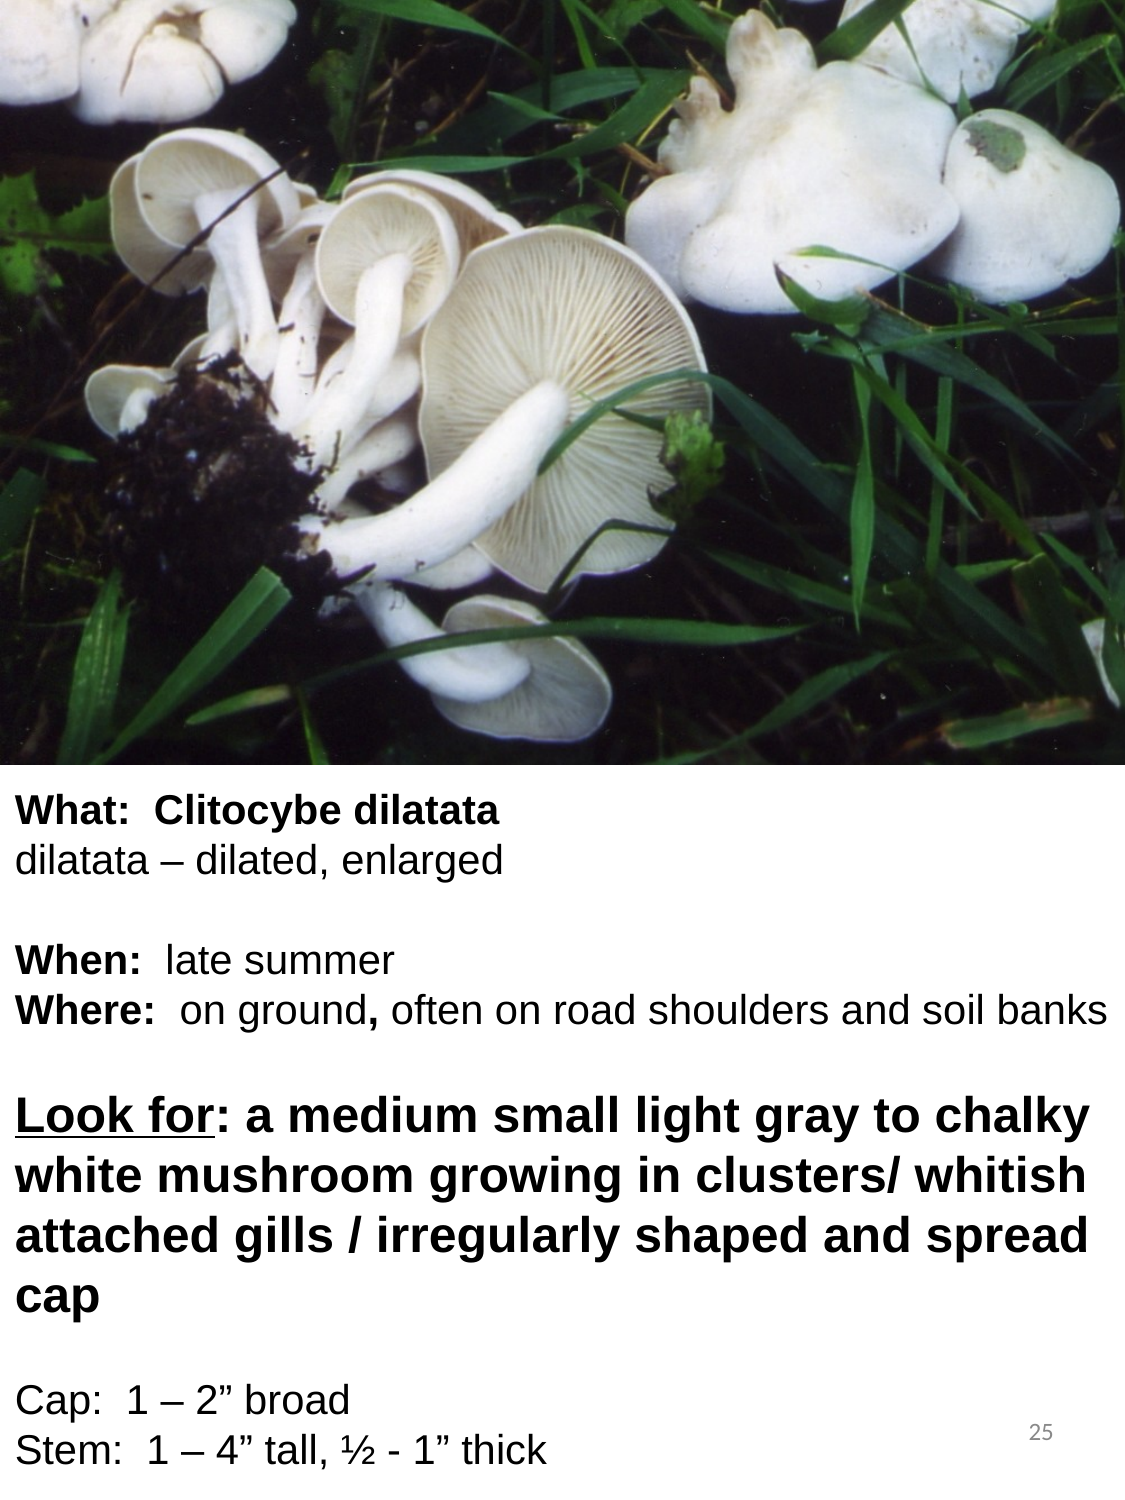

What: Clitocybe dilatata
	dilatata – dilated, enlarged
When: late summer
Where: on ground, often on road shoulders and soil banks
Look for: a medium small light gray to chalky white mushroom growing in clusters/ whitish attached gills / irregularly shaped and spread cap
Cap: 1 – 2” broad
Stem: 1 – 4” tall, ½ - 1” thick
.